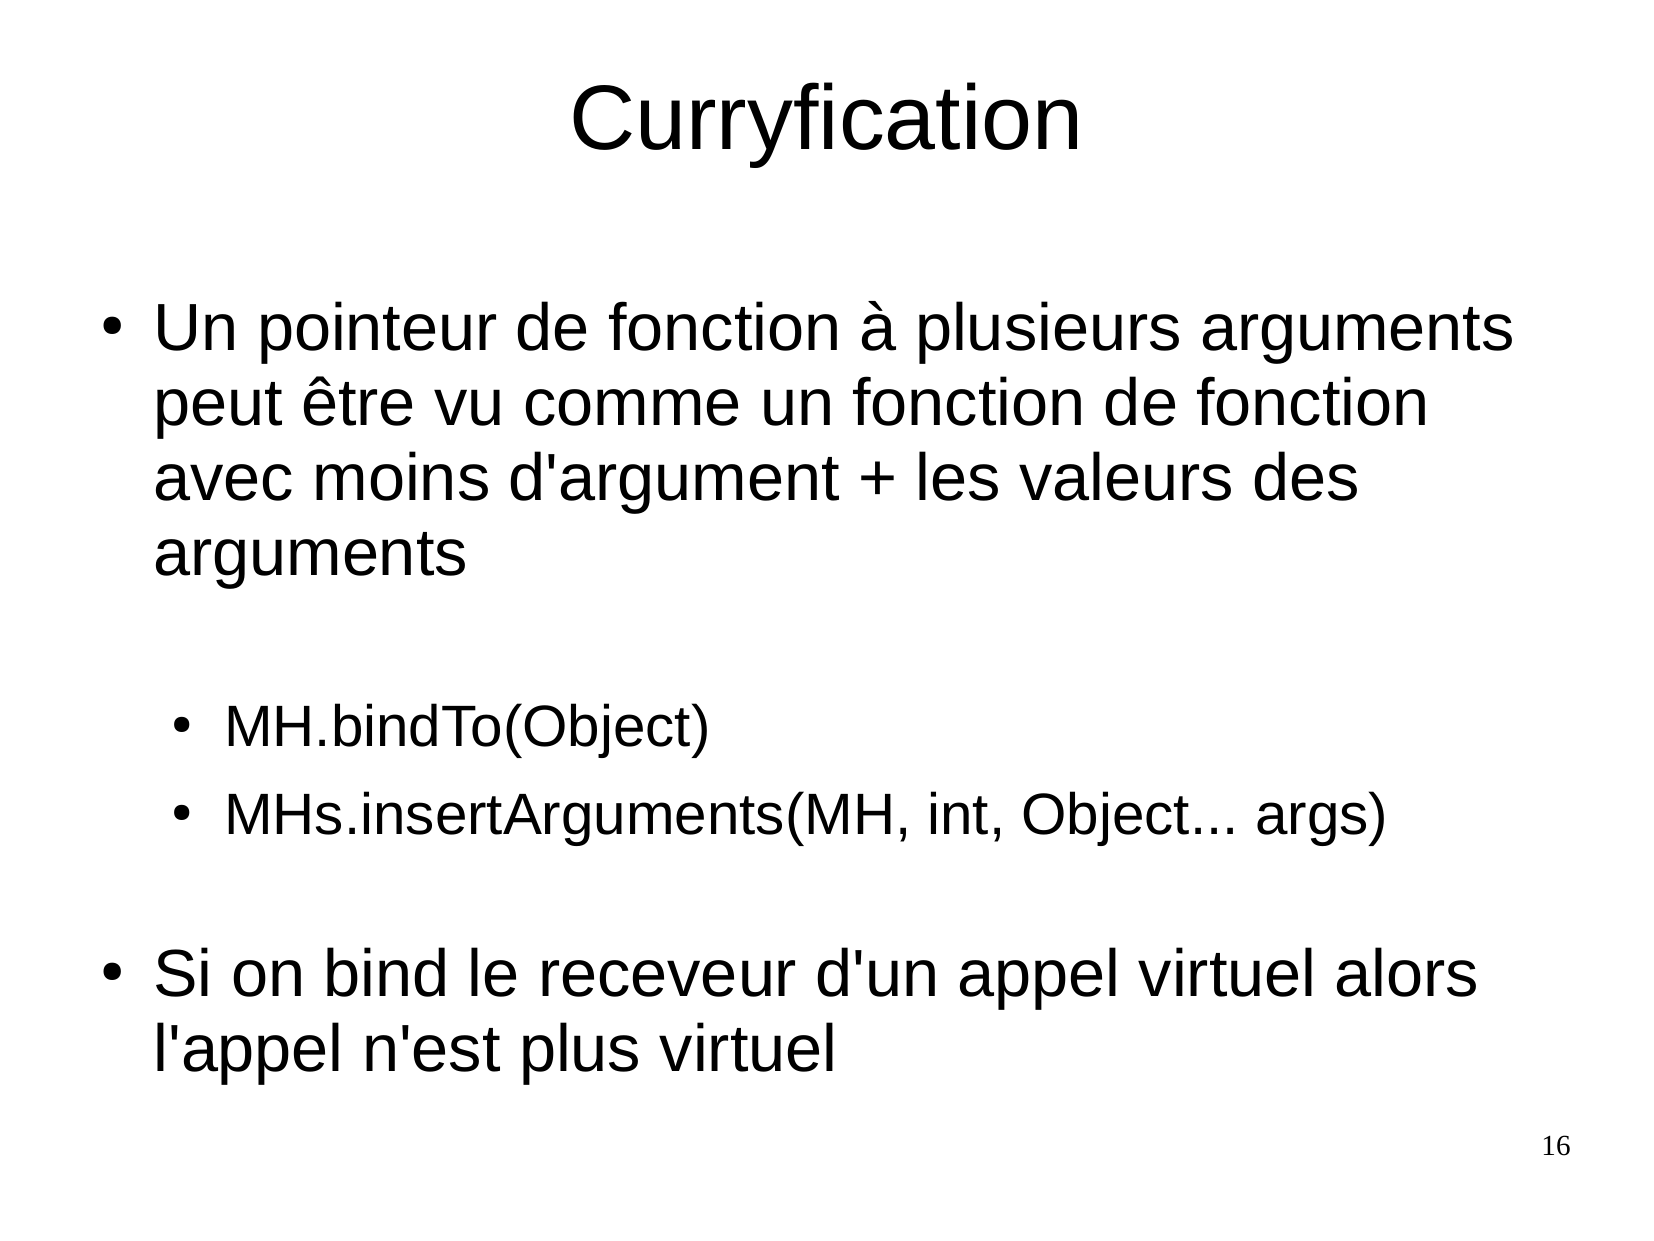

# Curryfication
Un pointeur de fonction à plusieurs arguments peut être vu comme un fonction de fonction avec moins d'argument + les valeurs des arguments
MH.bindTo(Object)
MHs.insertArguments(MH, int, Object... args)
Si on bind le receveur d'un appel virtuel alors l'appel n'est plus virtuel
16